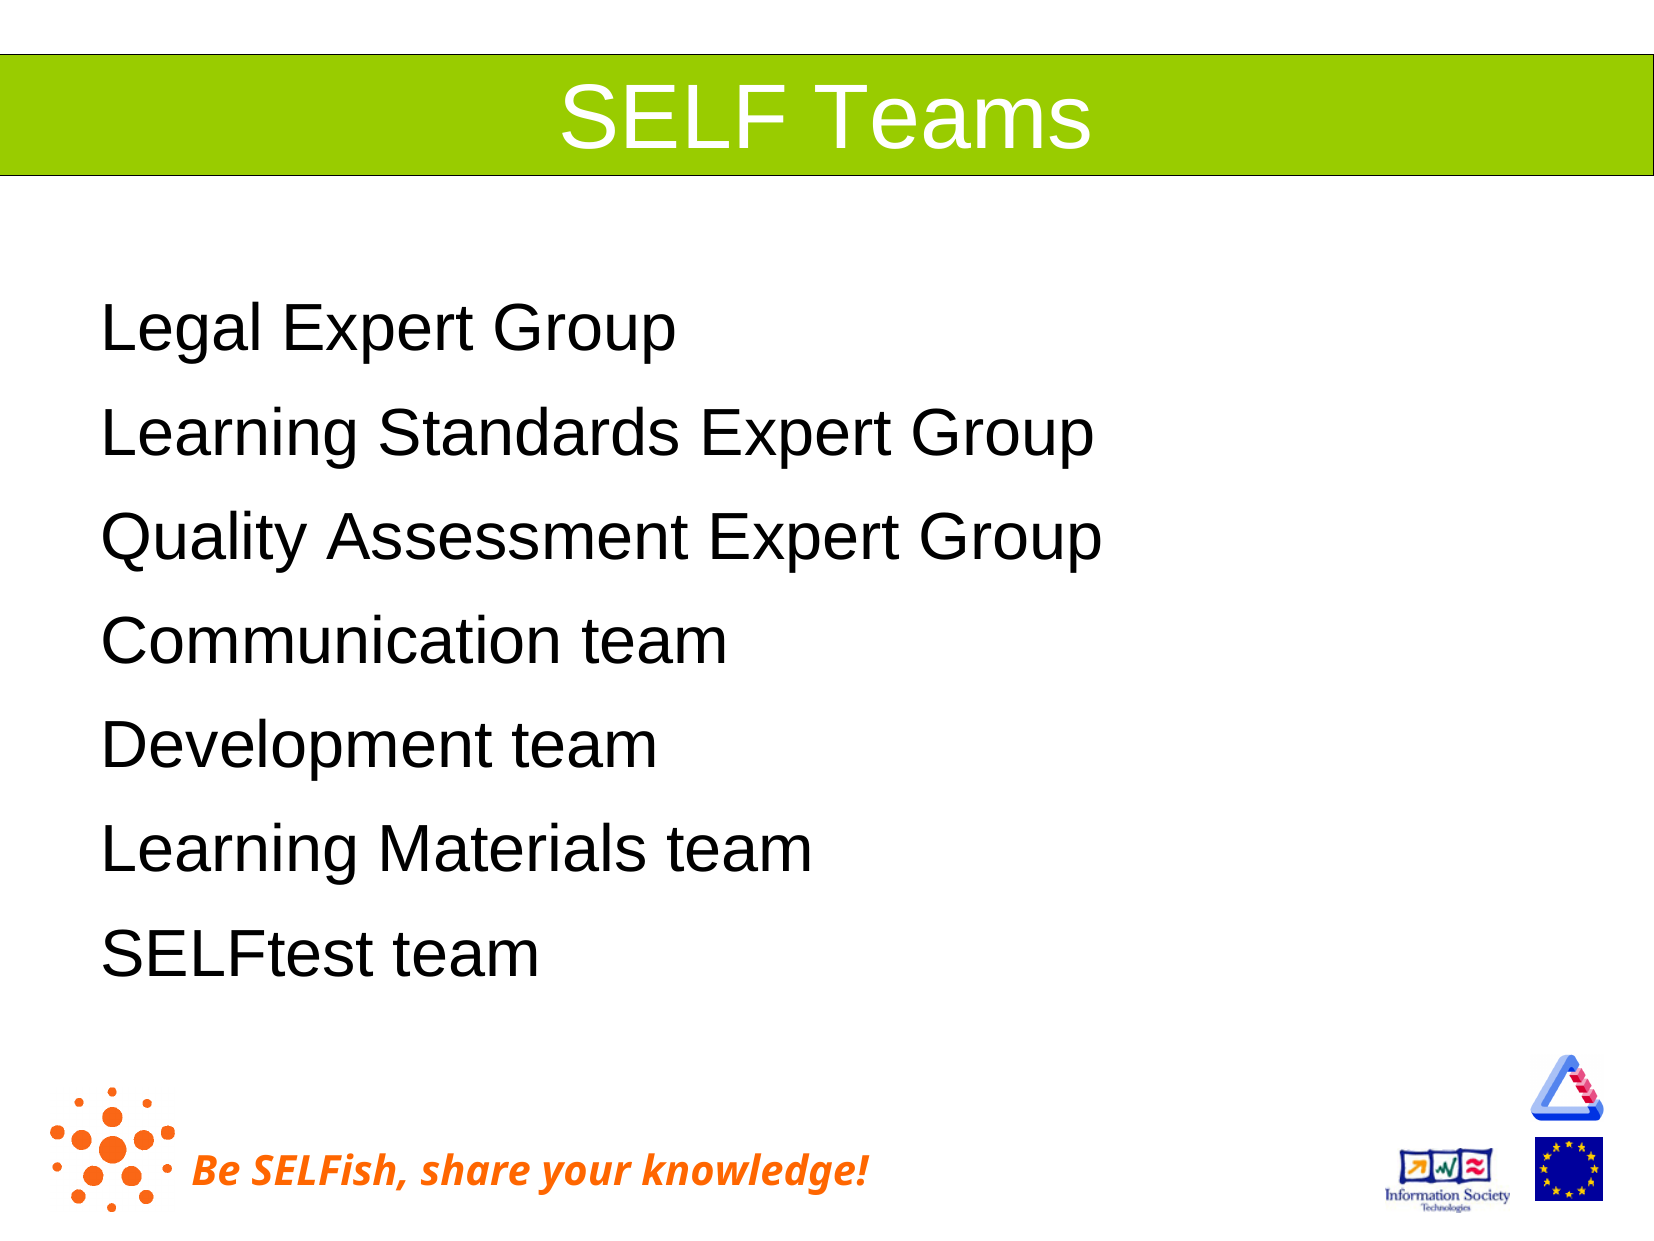

# SELF Teams
Legal Expert Group
Learning Standards Expert Group
Quality Assessment Expert Group
Communication team
Development team
Learning Materials team
SELFtest team